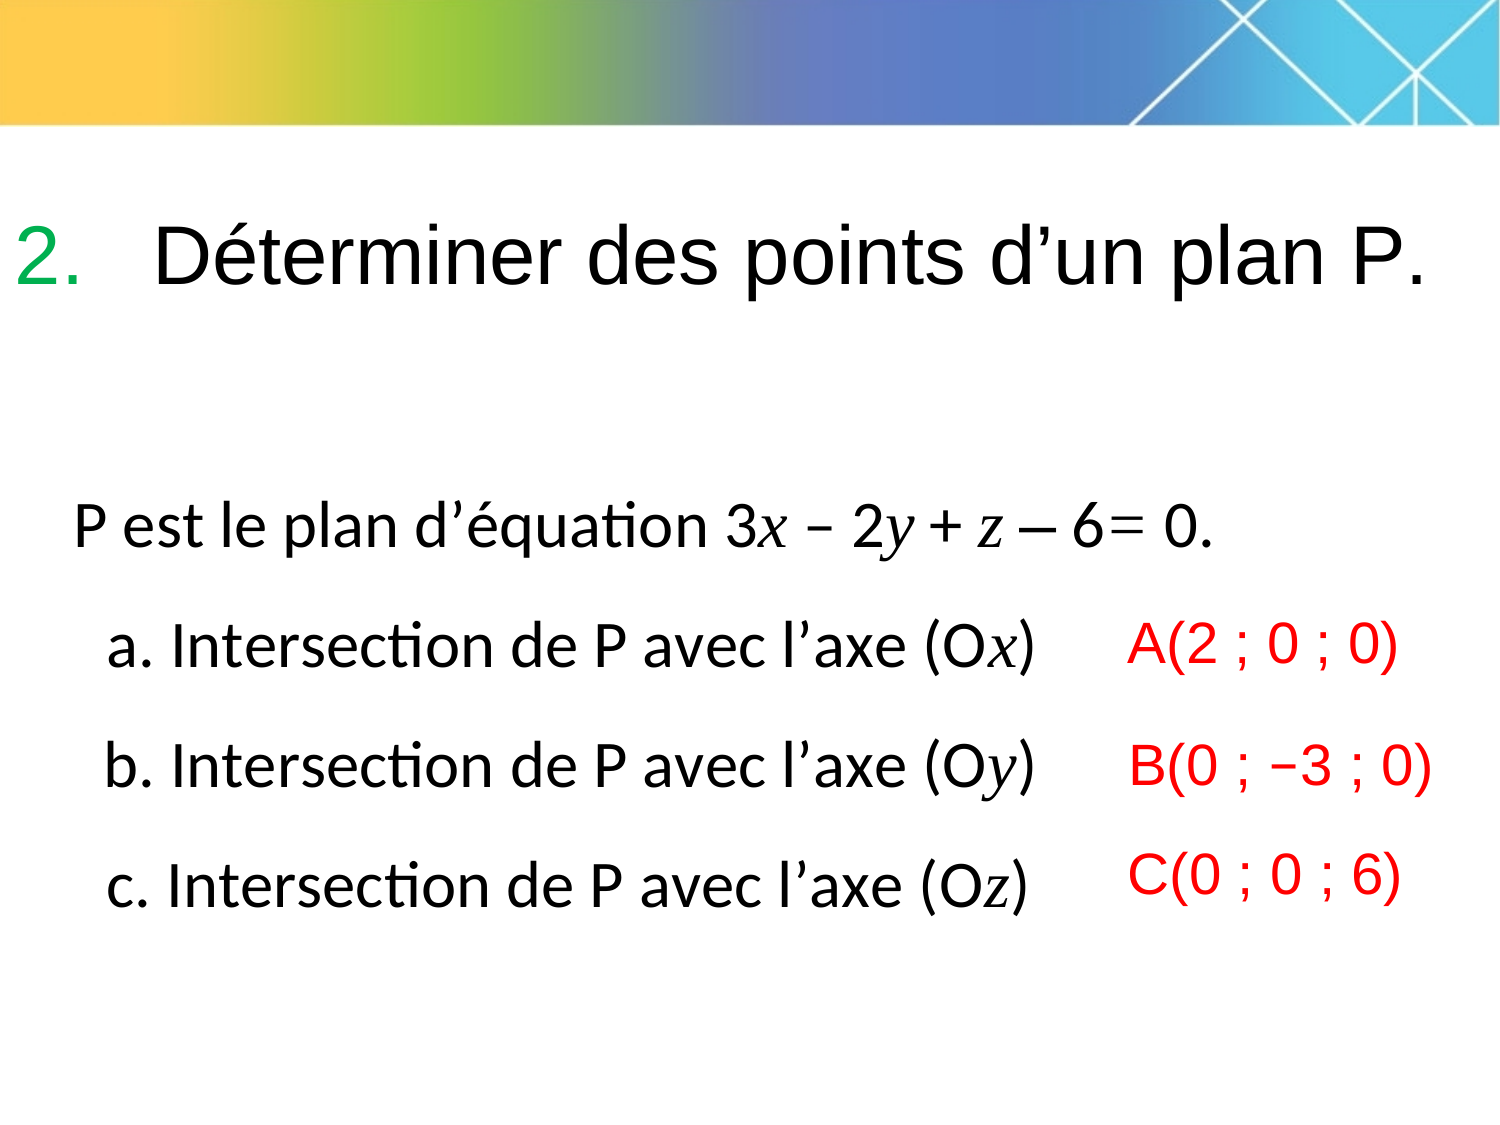

Déterminer des points d’un plan P.
P est le plan d’équation 3x – 2y + z – 6= 0.
a. Intersection de P avec l’axe (Ox)
 b. Intersection de P avec l’axe (Oy)
c. Intersection de P avec l’axe (Oz)
A(2 ; 0 ; 0)
B(0 ; –3 ; 0)
C(0 ; 0 ; 6)